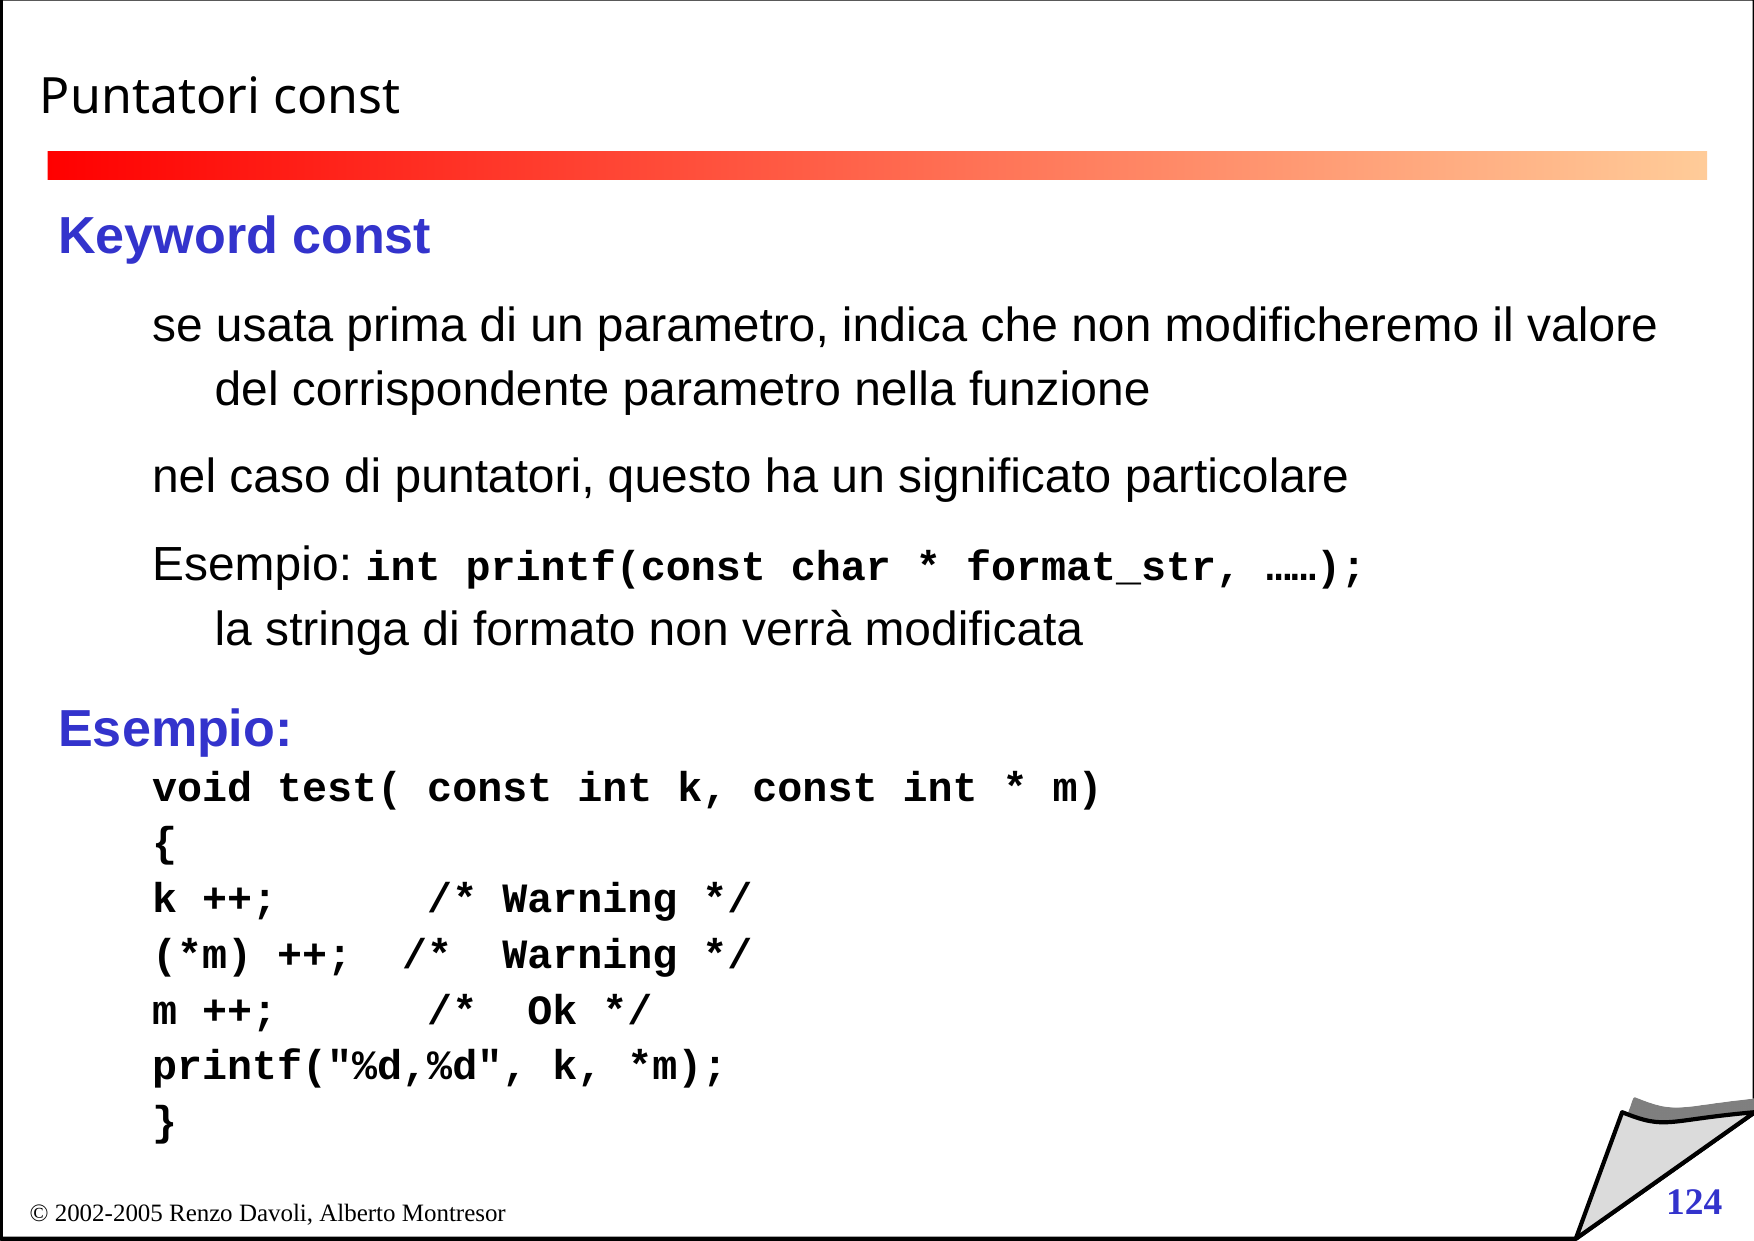

# Puntatori const
Keyword const
se usata prima di un parametro, indica che non modificheremo il valore del corrispondente parametro nella funzione
nel caso di puntatori, questo ha un significato particolare
Esempio: int printf(const char * format_str, ……);
la stringa di formato non verrà modificata
Esempio:
void test( const int k, const int * m)
{
k ++; /* Warning */
(*m) ++; /* Warning */
m ++; /* Ok */
printf("%d,%d", k, *m);
}